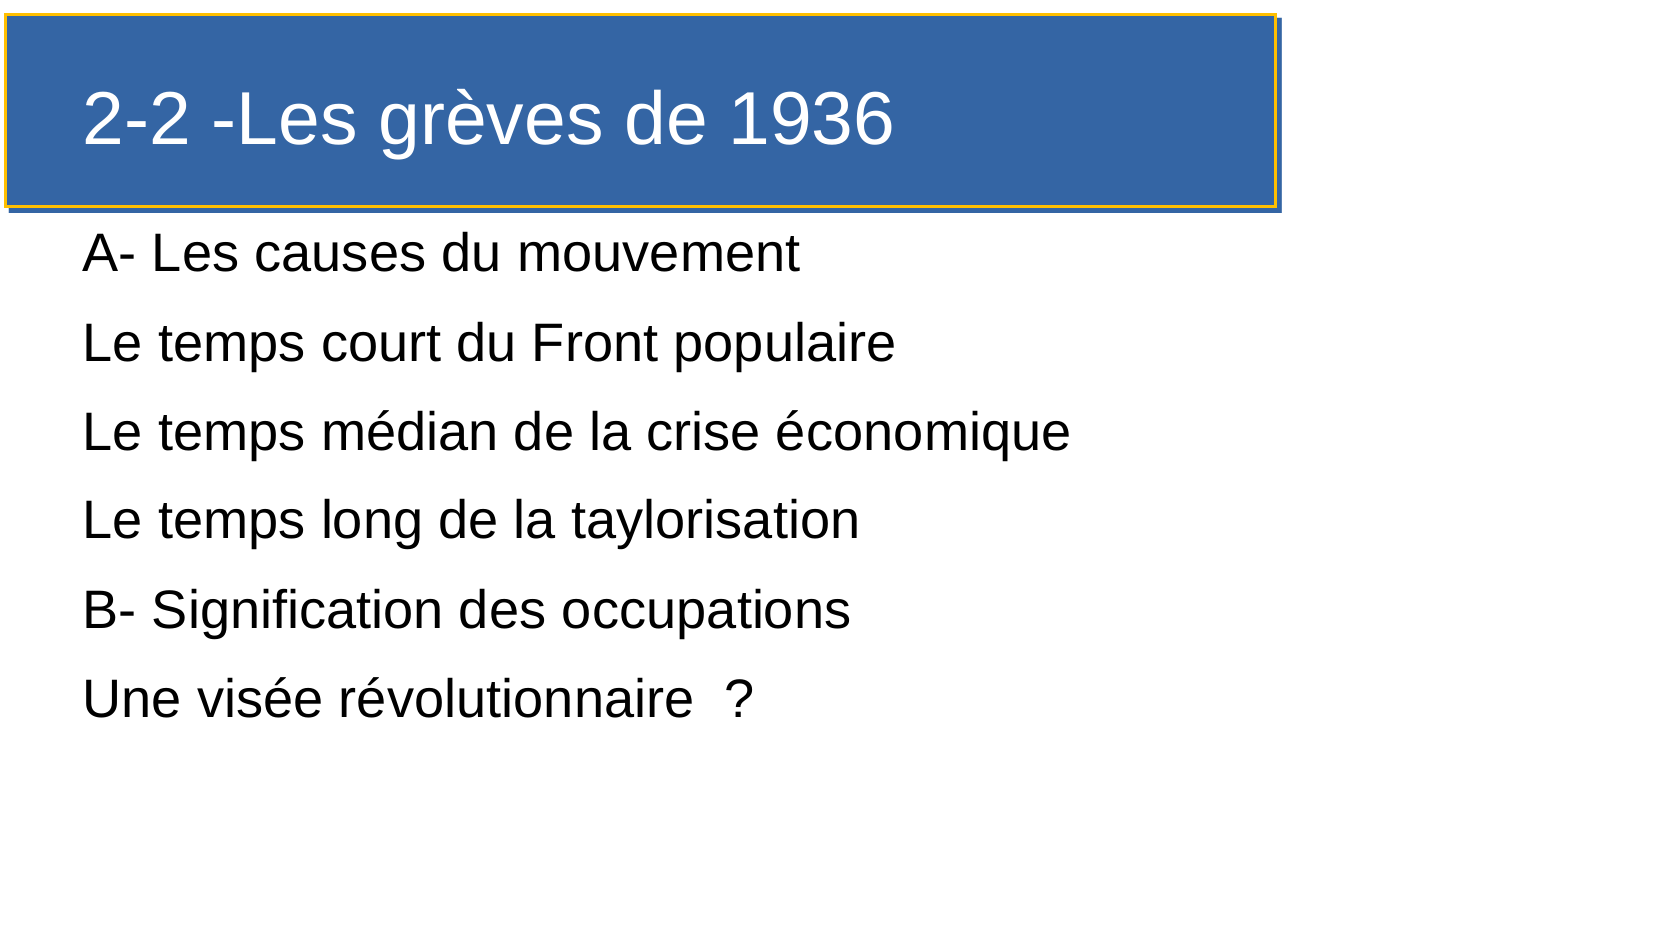

# 2-2 -Les grèves de 1936
A- Les causes du mouvement
Le temps court du Front populaire
Le temps médian de la crise économique
Le temps long de la taylorisation
B- Signification des occupations
Une visée révolutionnaire  ?